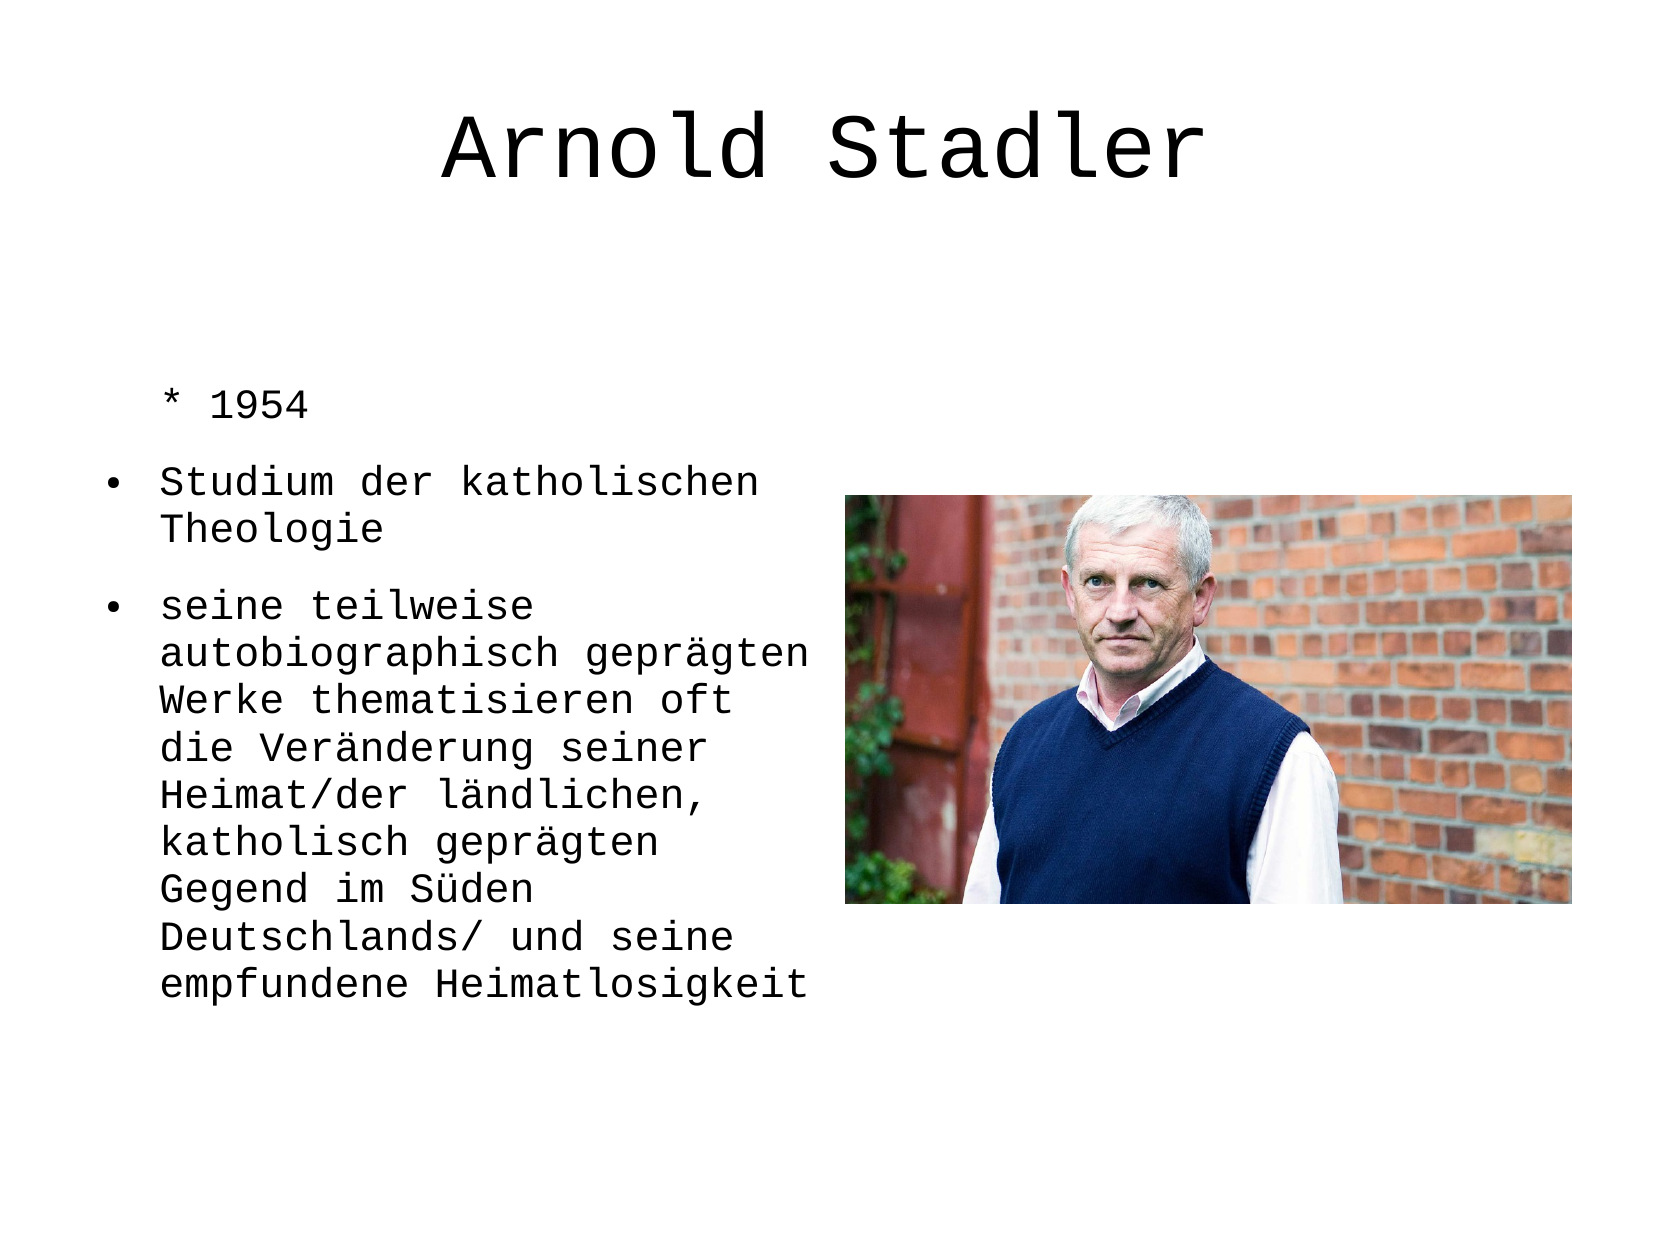

# Arnold Stadler
* 1954
Studium der katholischen Theologie
seine teilweise autobiographisch geprägten Werke thematisieren oft die Veränderung seiner Heimat/der ländlichen, katholisch geprägten Gegend im Süden Deutschlands/ und seine empfundene Heimatlosigkeit